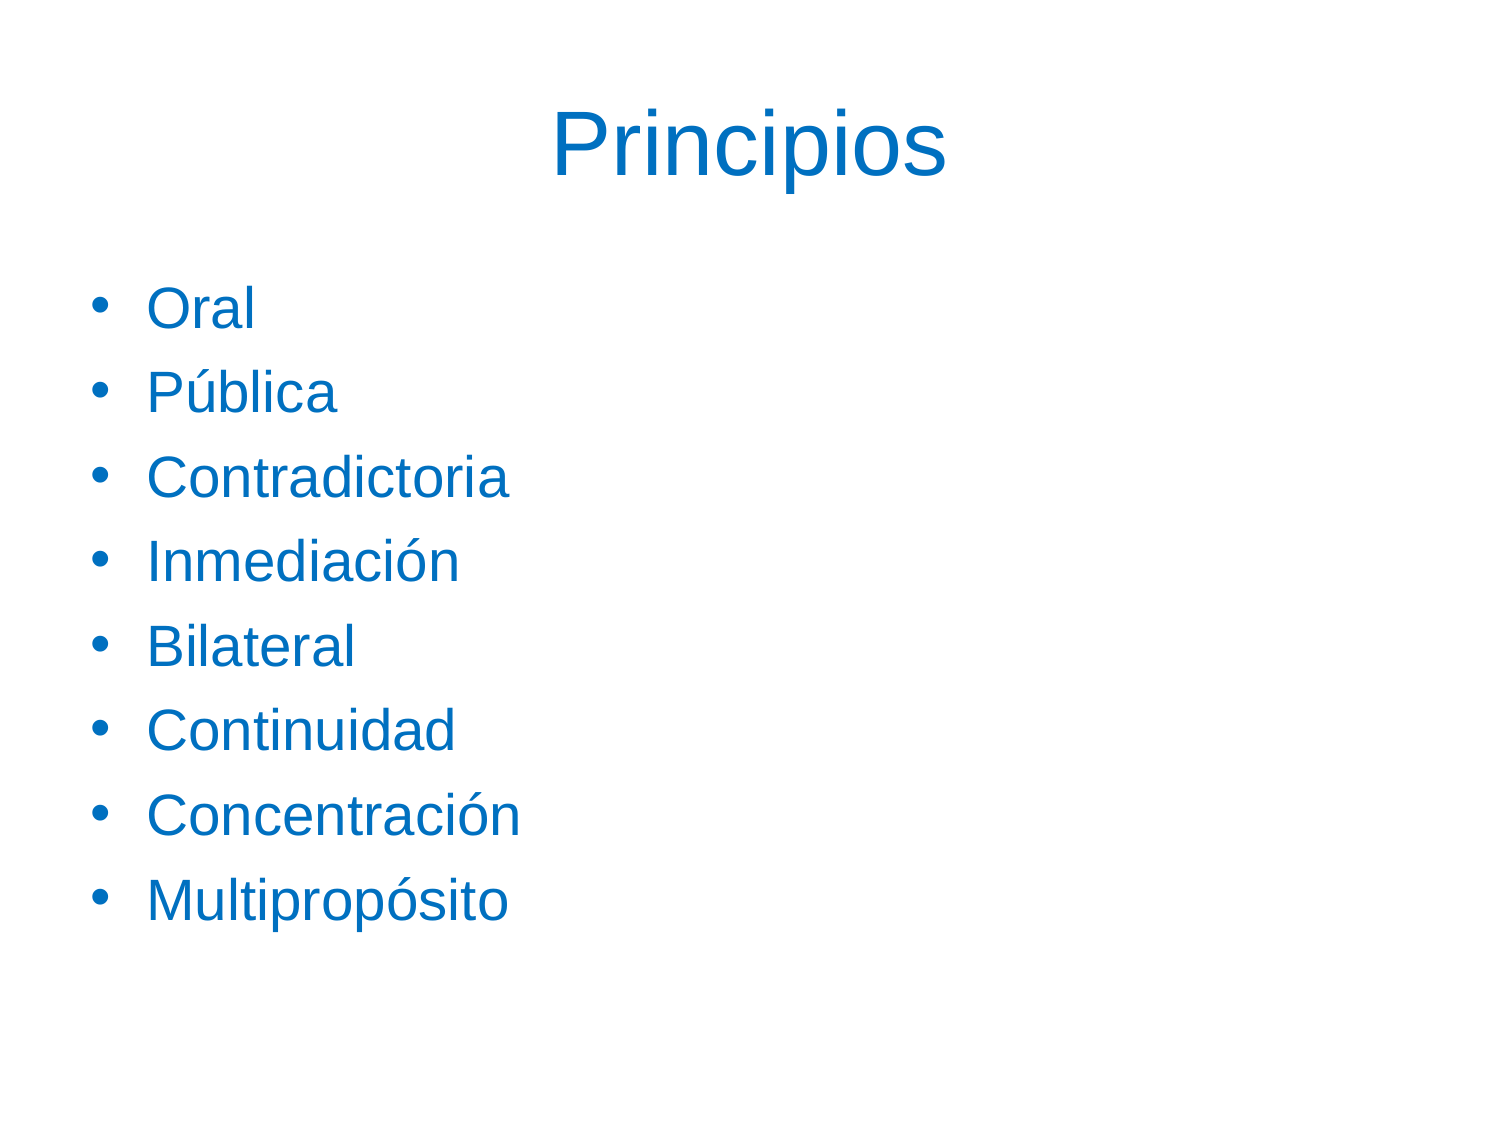

# Principios
Oral
Pública
Contradictoria
Inmediación
Bilateral
Continuidad
Concentración
Multipropósito